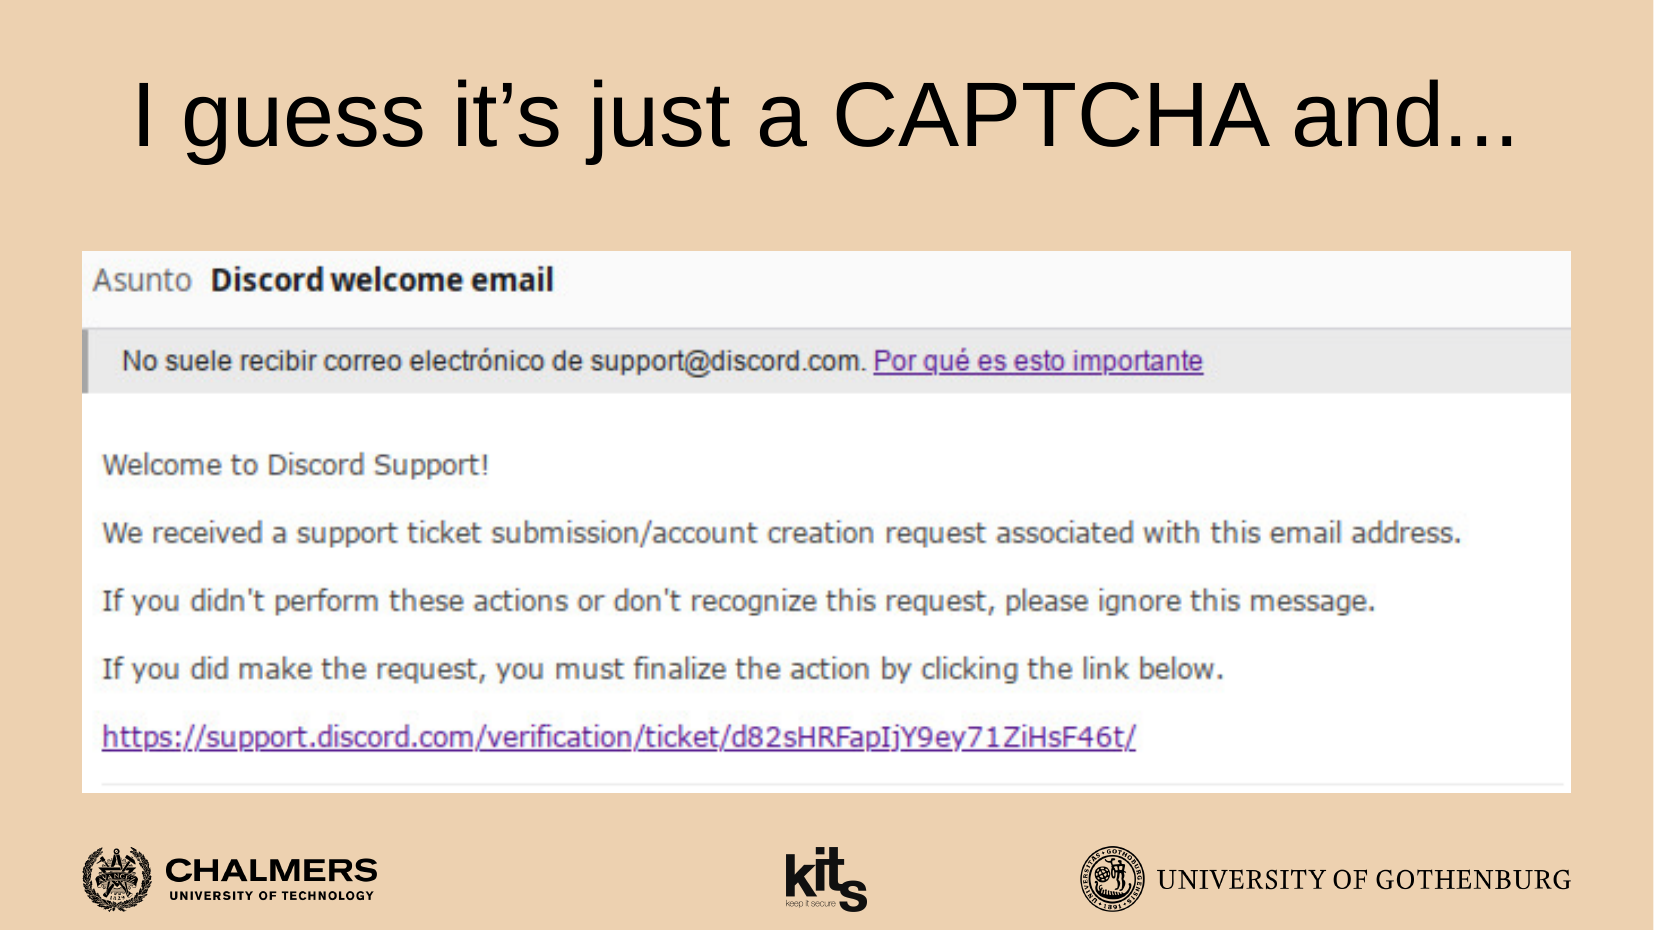

# I guess it’s just a CAPTCHA and...